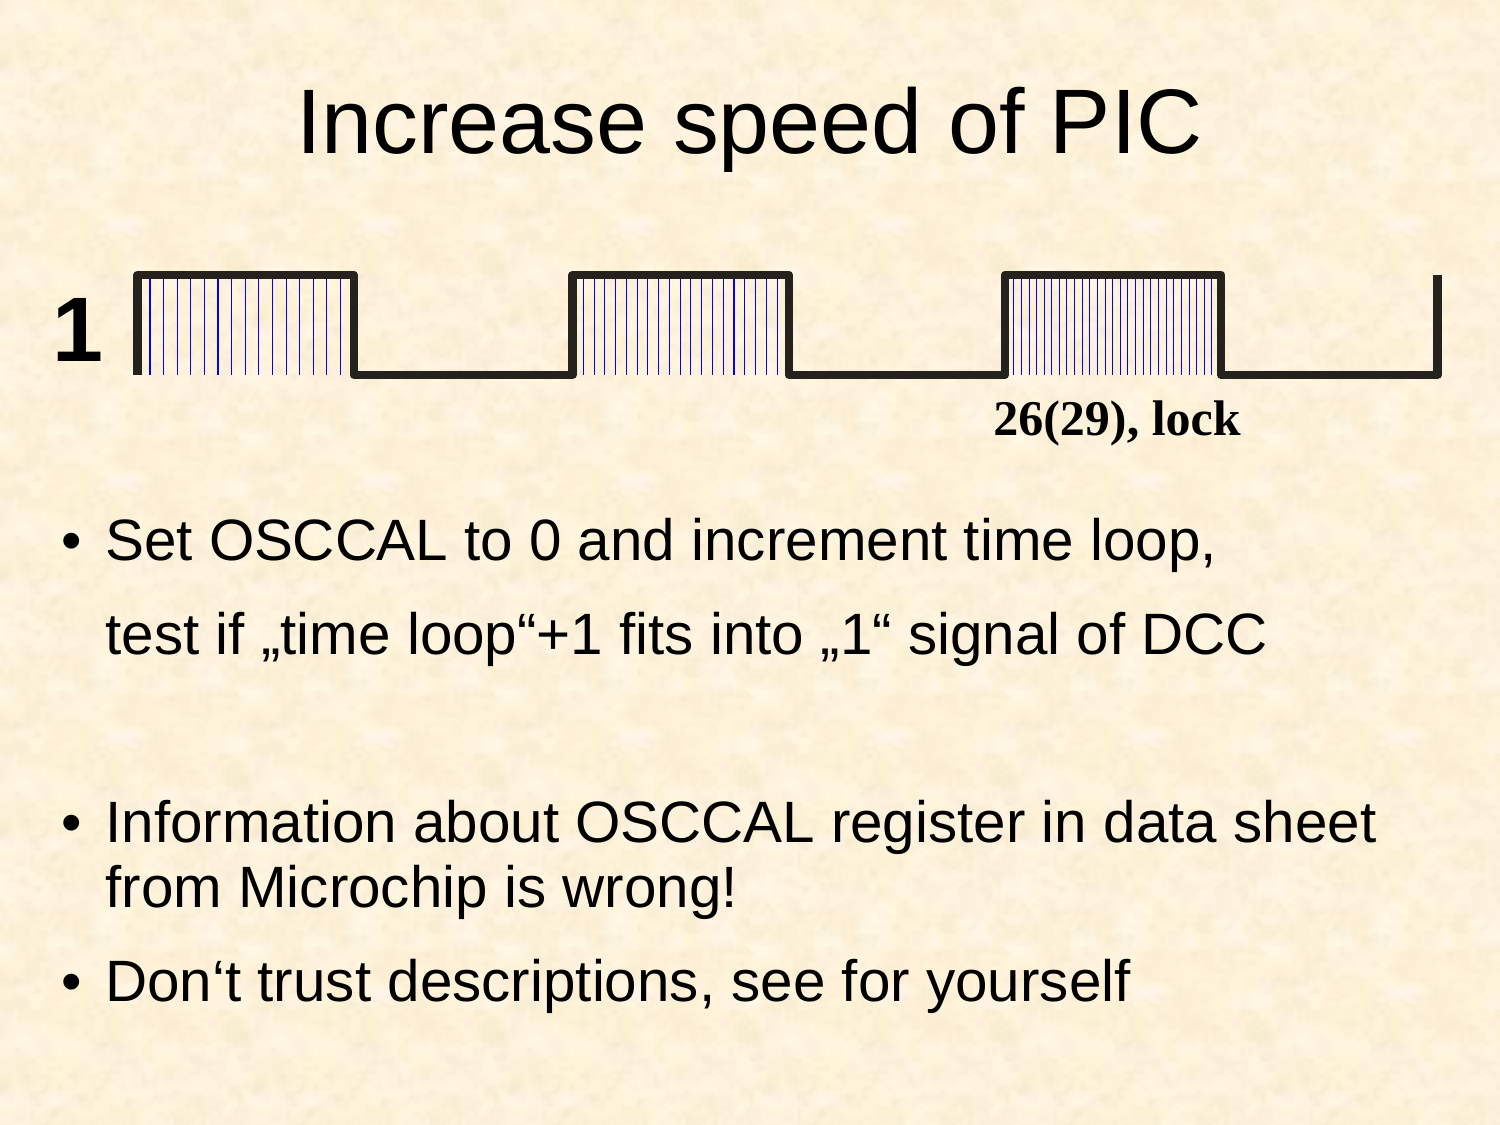

# Increase speed of PIC
1
26(29), lock
Set OSCCAL to 0 and increment time loop,
	test if „time loop“+1 fits into „1“ signal of DCC
Information about OSCCAL register in data sheet from Microchip is wrong!
Don‘t trust descriptions, see for yourself